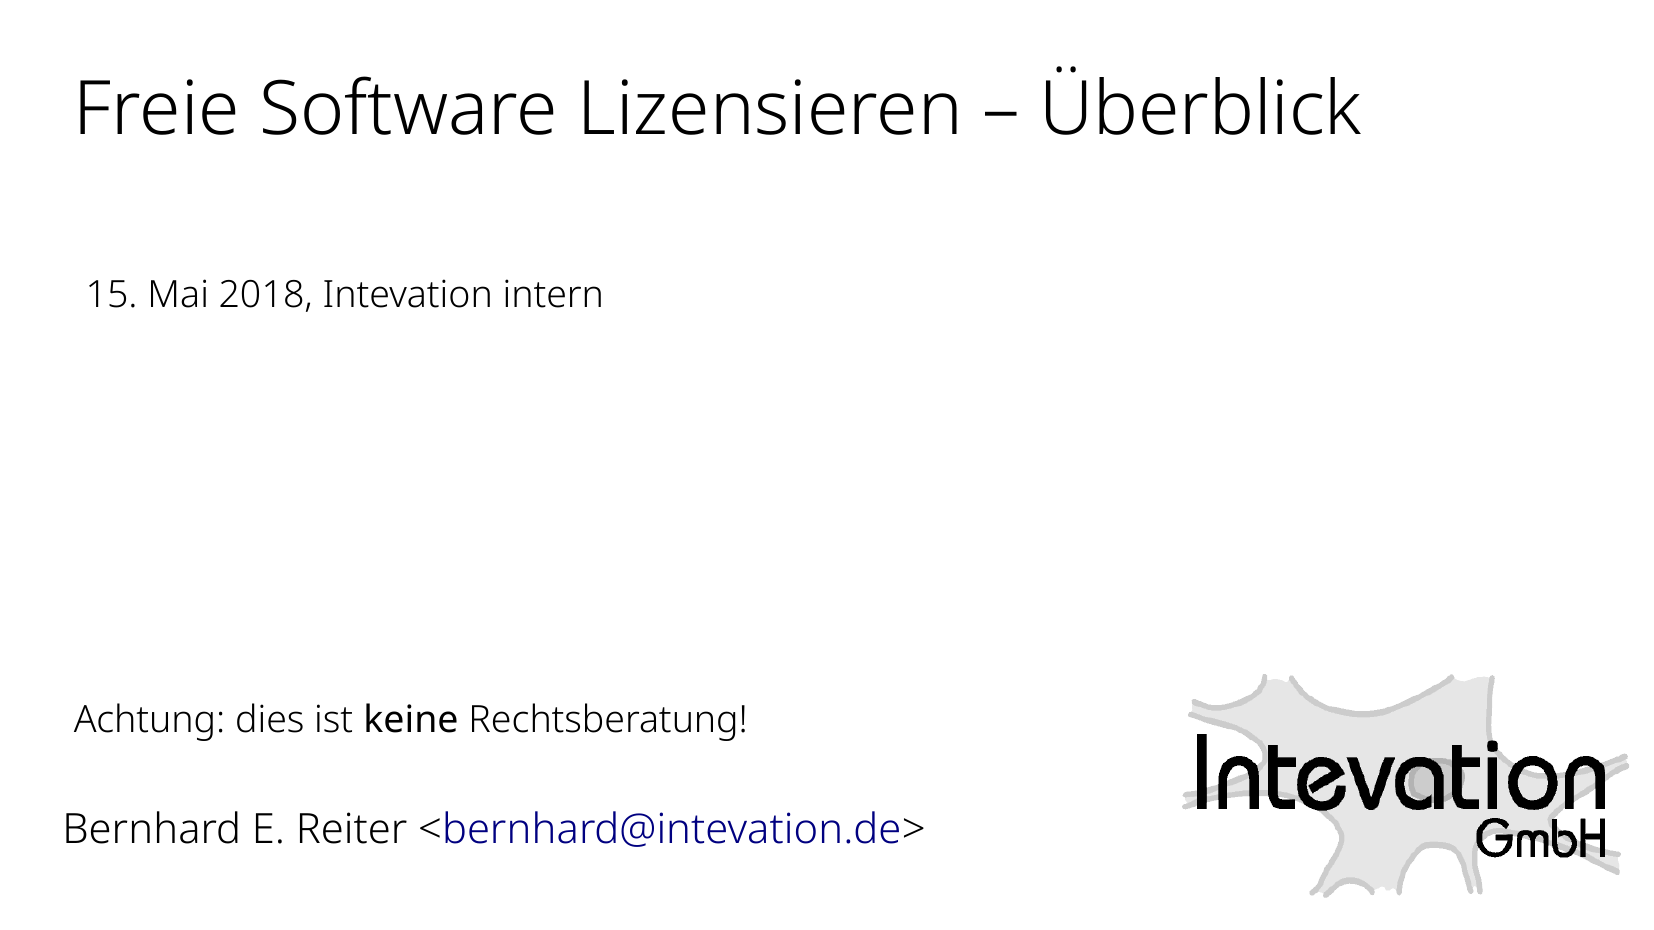

Freie Software Lizensieren – Überblick
15. Mai 2018, Intevation intern
Achtung: dies ist keine Rechtsberatung!
Bernhard E. Reiter <bernhard@intevation.de>